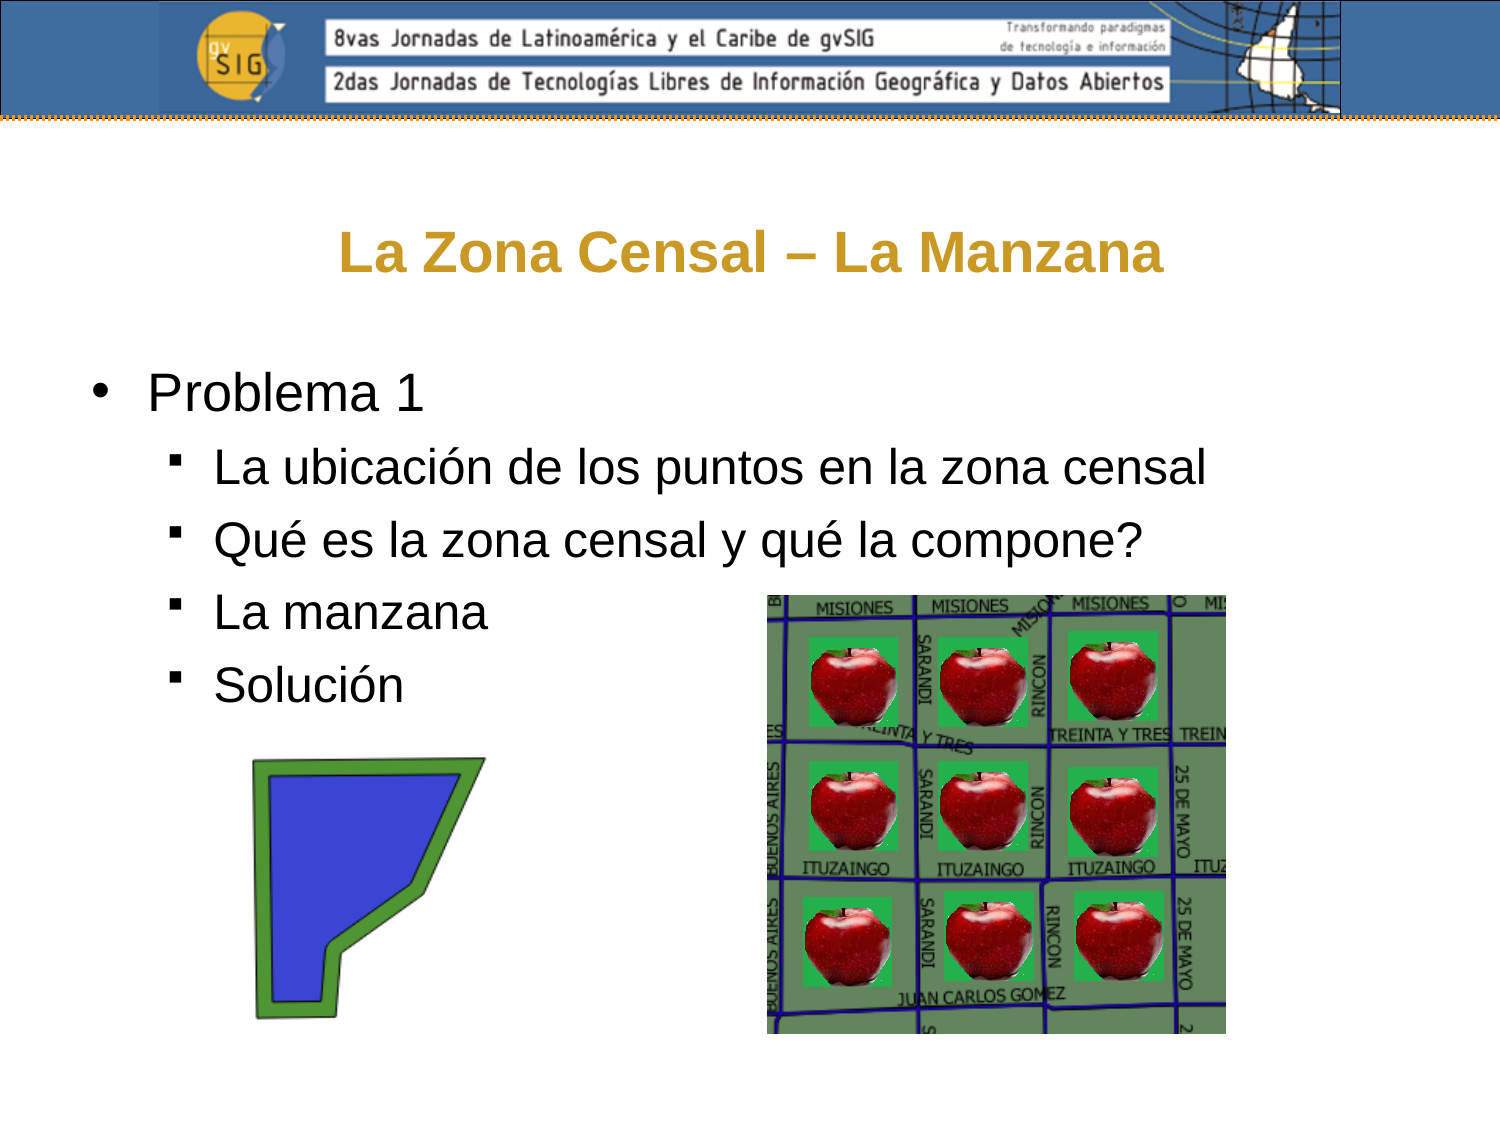

# La Zona Censal – La Manzana
Problema 1
La ubicación de los puntos en la zona censal
Qué es la zona censal y qué la compone?
La manzana
Solución